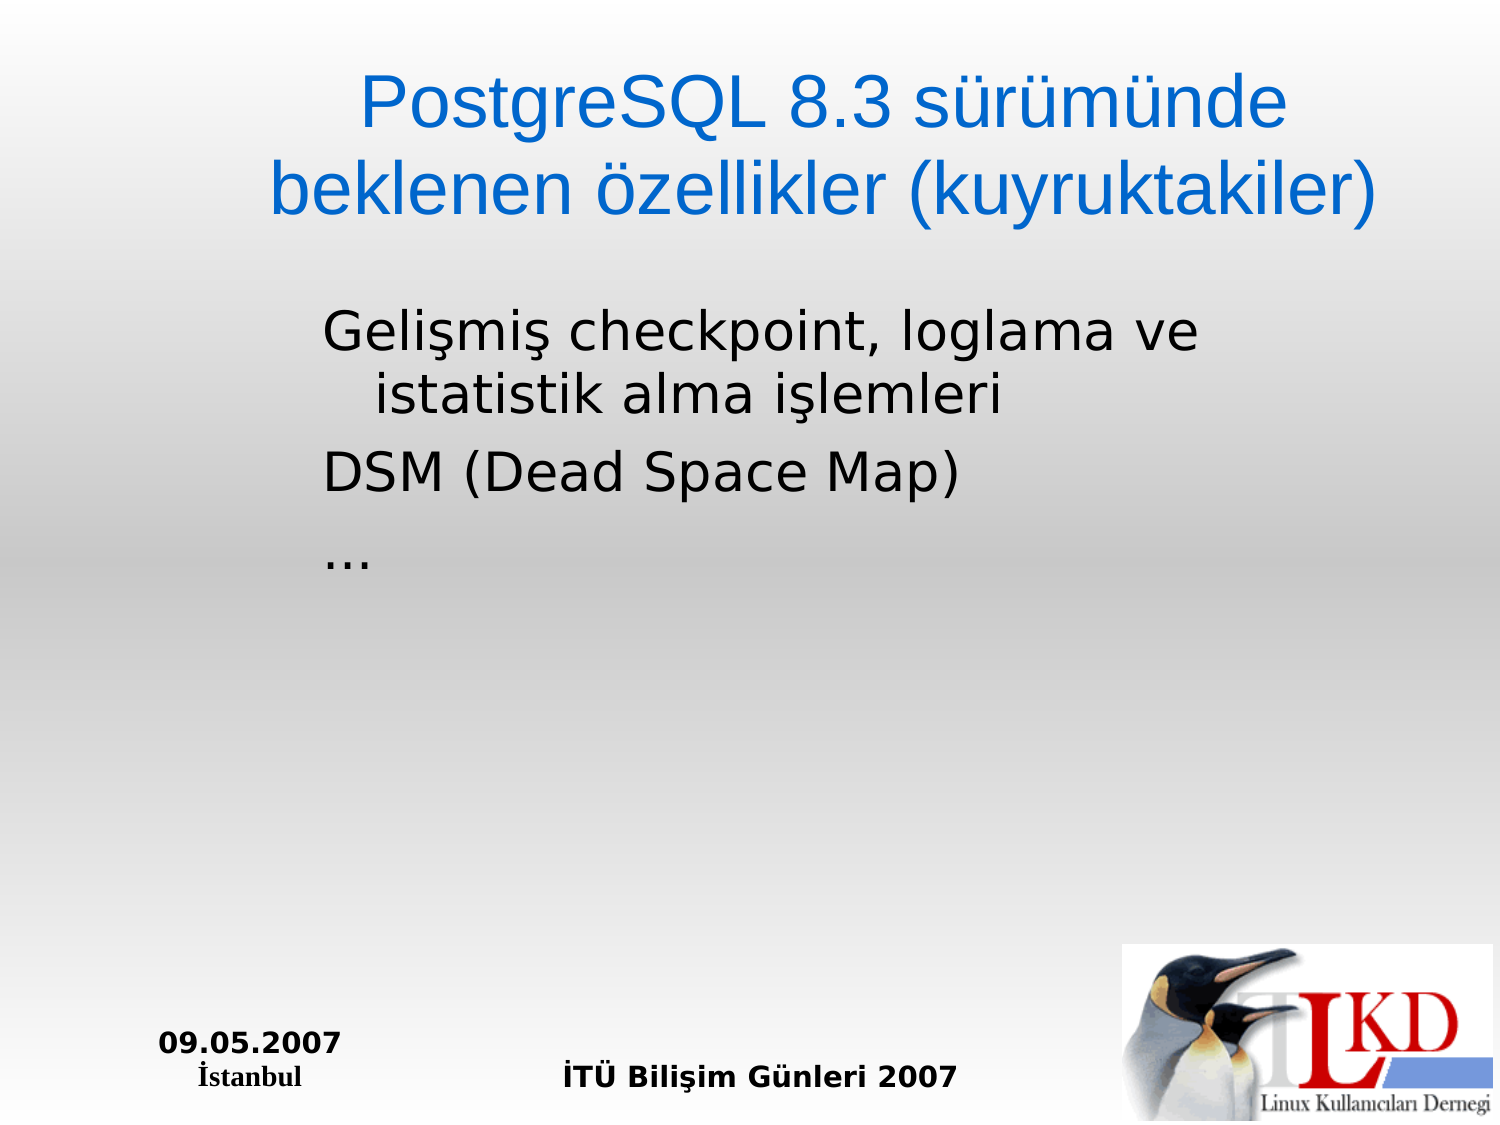

# PostgreSQL 8.3 sürümünde beklenen özellikler (kuyruktakiler)
Gelişmiş checkpoint, loglama ve istatistik alma işlemleri
DSM (Dead Space Map)
...